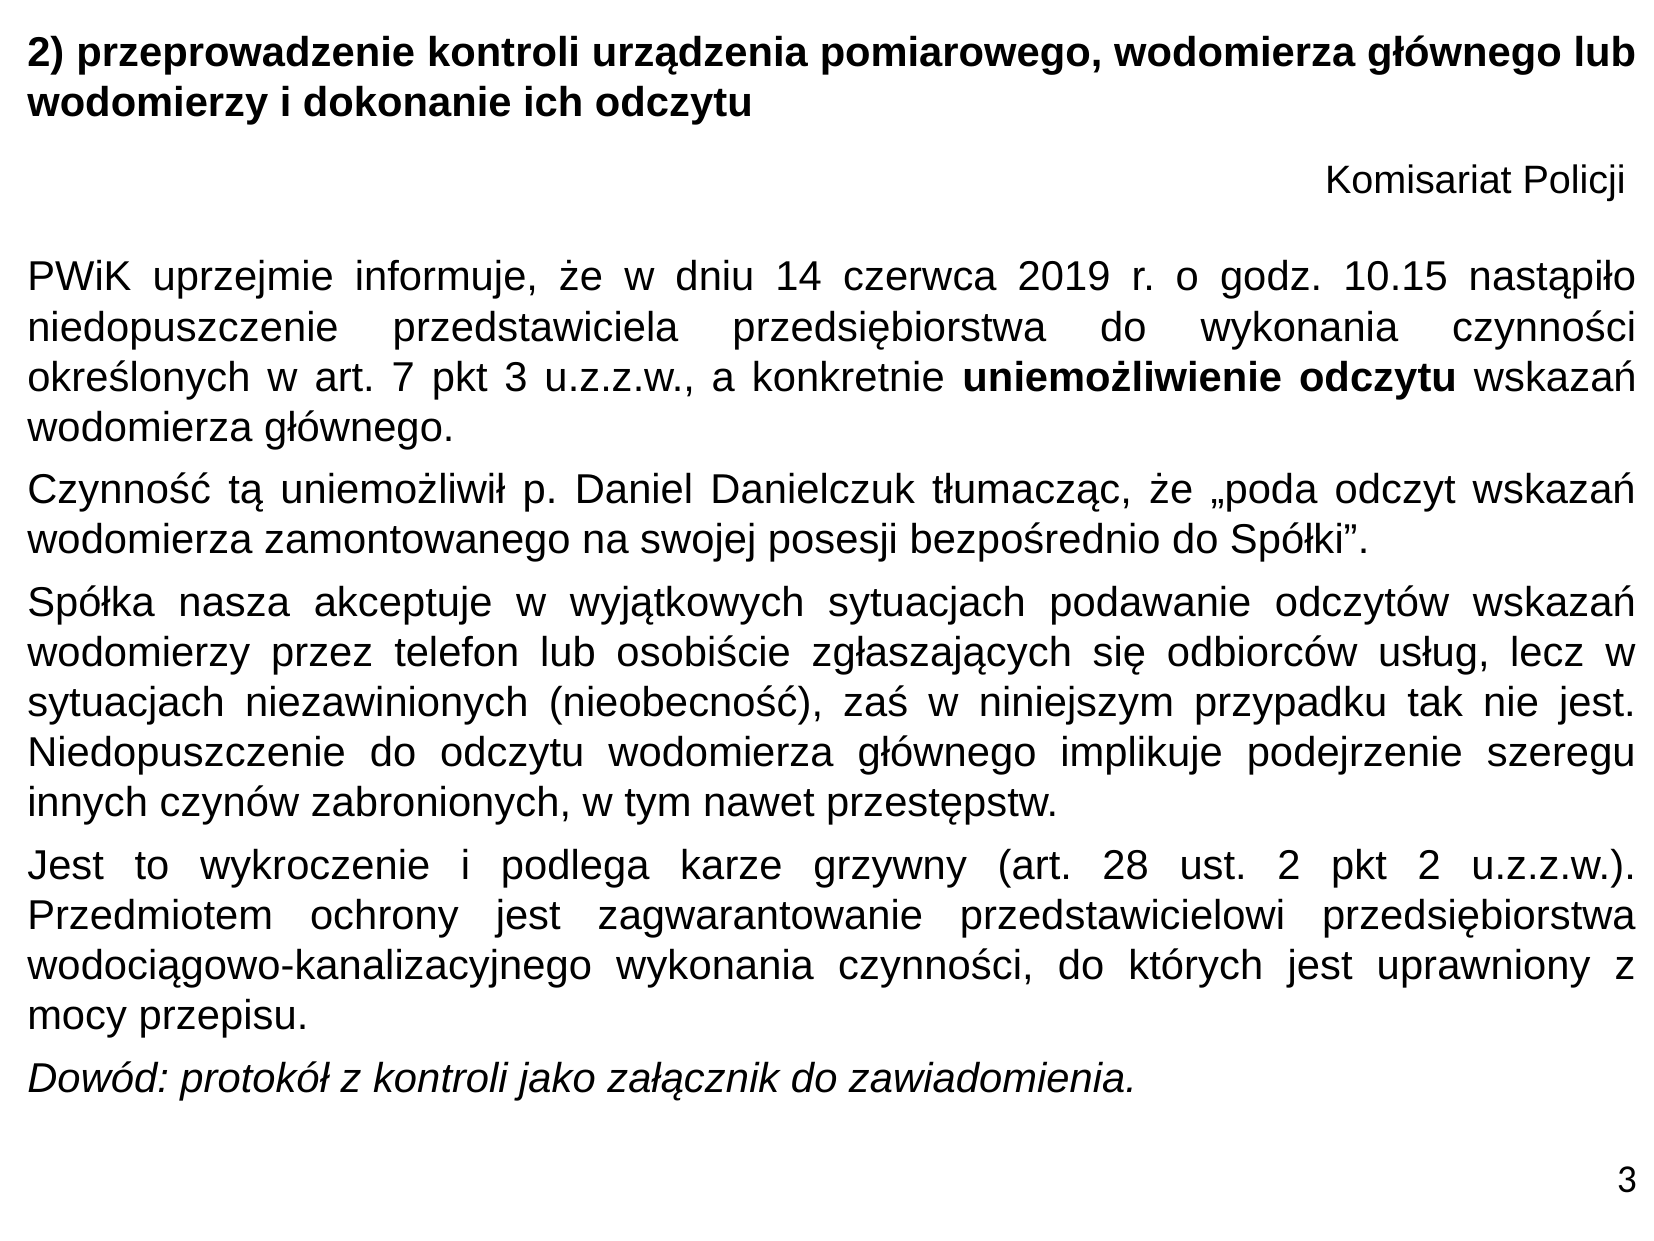

# 2) przeprowadzenie kontroli urządzenia pomiarowego, wodomierza głównego lub wodomierzy i dokonanie ich odczytu
Komisariat Policji
PWiK uprzejmie informuje, że w dniu 14 czerwca 2019 r. o godz. 10.15 nastąpiło niedopuszczenie przedstawiciela przedsiębiorstwa do wykonania czynności określonych w art. 7 pkt 3 u.z.z.w., a konkretnie uniemożliwienie odczytu wskazań wodomierza głównego.
Czynność tą uniemożliwił p. Daniel Danielczuk tłumacząc, że „poda odczyt wskazań wodomierza zamontowanego na swojej posesji bezpośrednio do Spółki”.
Spółka nasza akceptuje w wyjątkowych sytuacjach podawanie odczytów wskazań wodomierzy przez telefon lub osobiście zgłaszających się odbiorców usług, lecz w sytuacjach niezawinionych (nieobecność), zaś w niniejszym przypadku tak nie jest. Niedopuszczenie do odczytu wodomierza głównego implikuje podejrzenie szeregu innych czynów zabronionych, w tym nawet przestępstw.
Jest to wykroczenie i podlega karze grzywny (art. 28 ust. 2 pkt 2 u.z.z.w.). Przedmiotem ochrony jest zagwarantowanie przedstawicielowi przedsiębiorstwa wodociągowo-kanalizacyjnego wykonania czynności, do których jest uprawniony z mocy przepisu.
Dowód: protokół z kontroli jako załącznik do zawiadomienia.
3